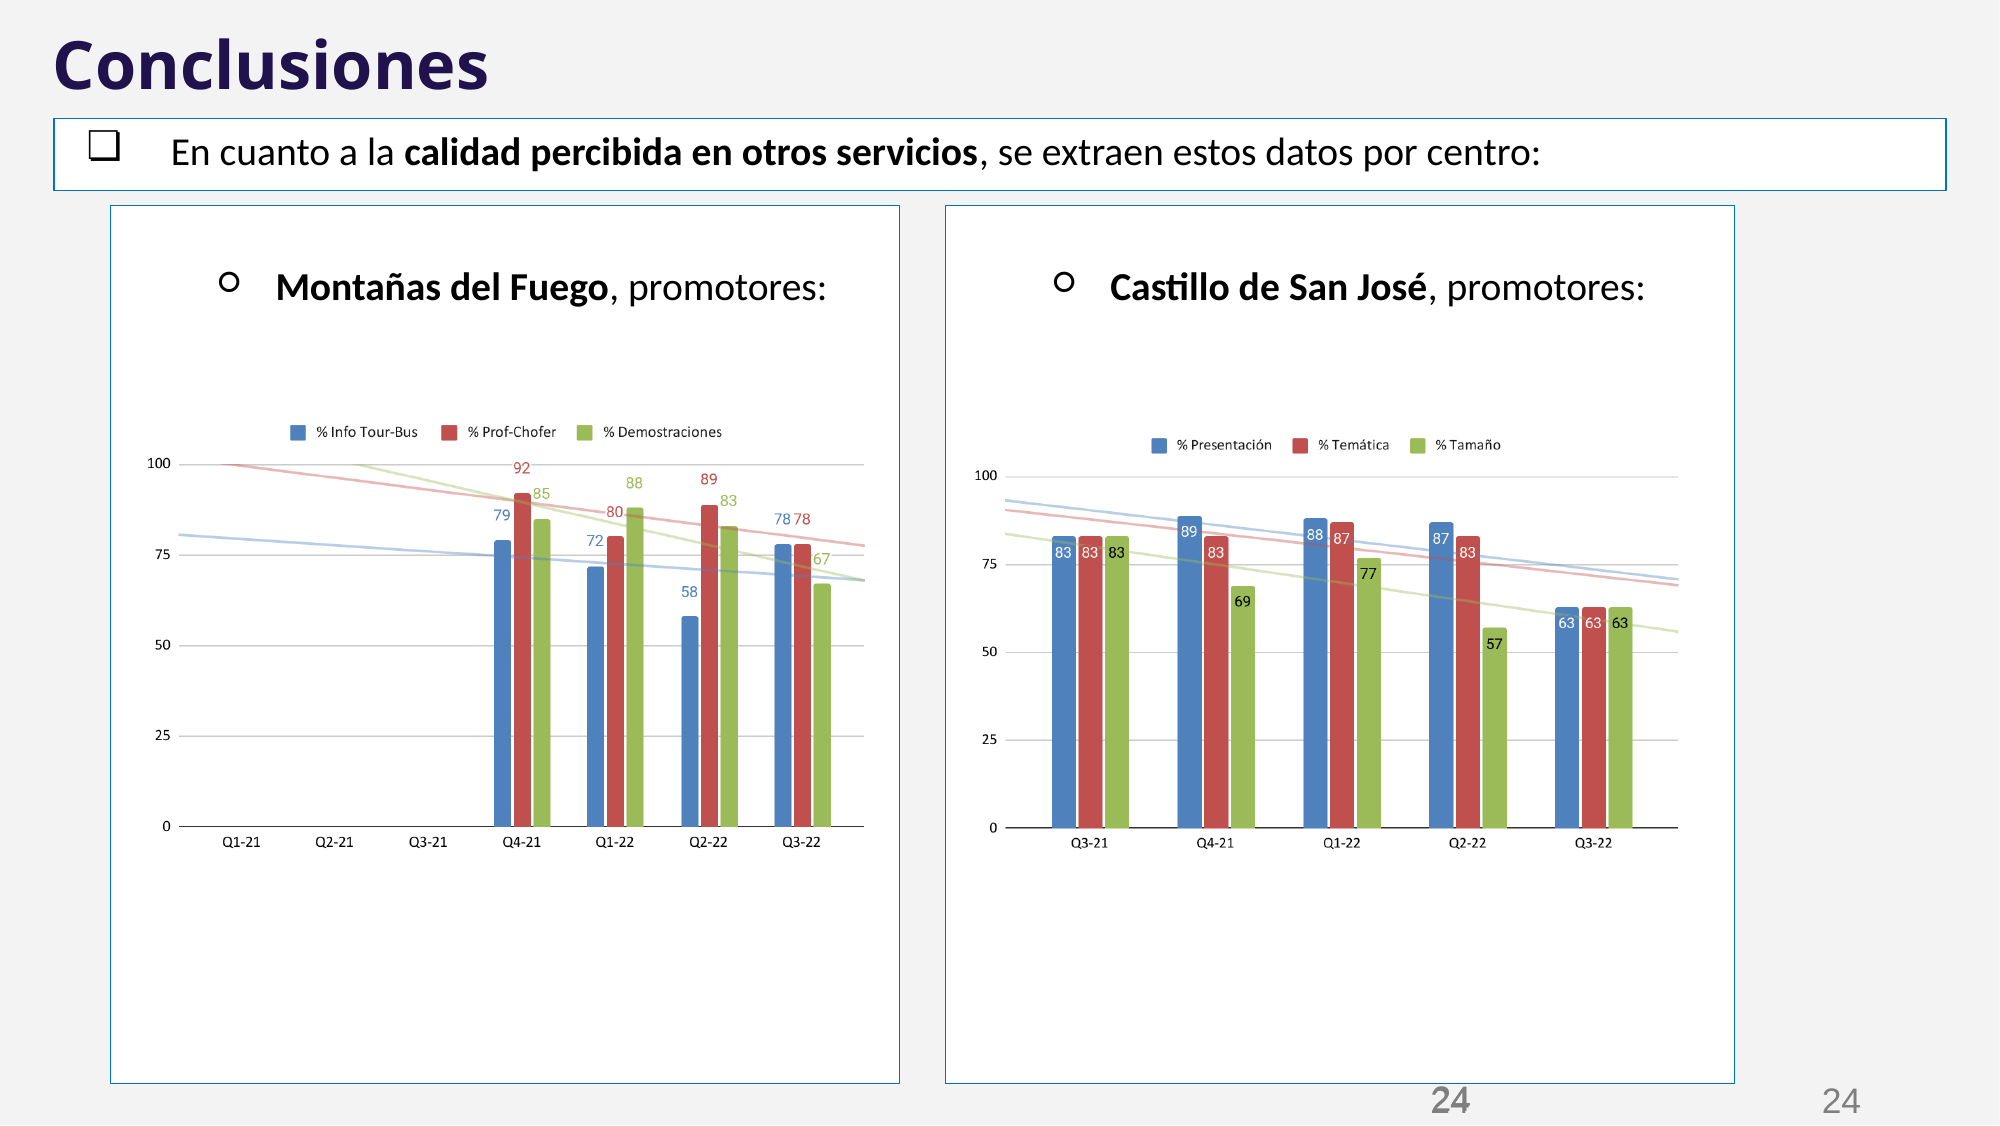

Conclusiones
 En cuanto a la calidad percibida en otros servicios, se extraen estos datos por centro:
Montañas del Fuego, promotores:
Castillo de San José, promotores: